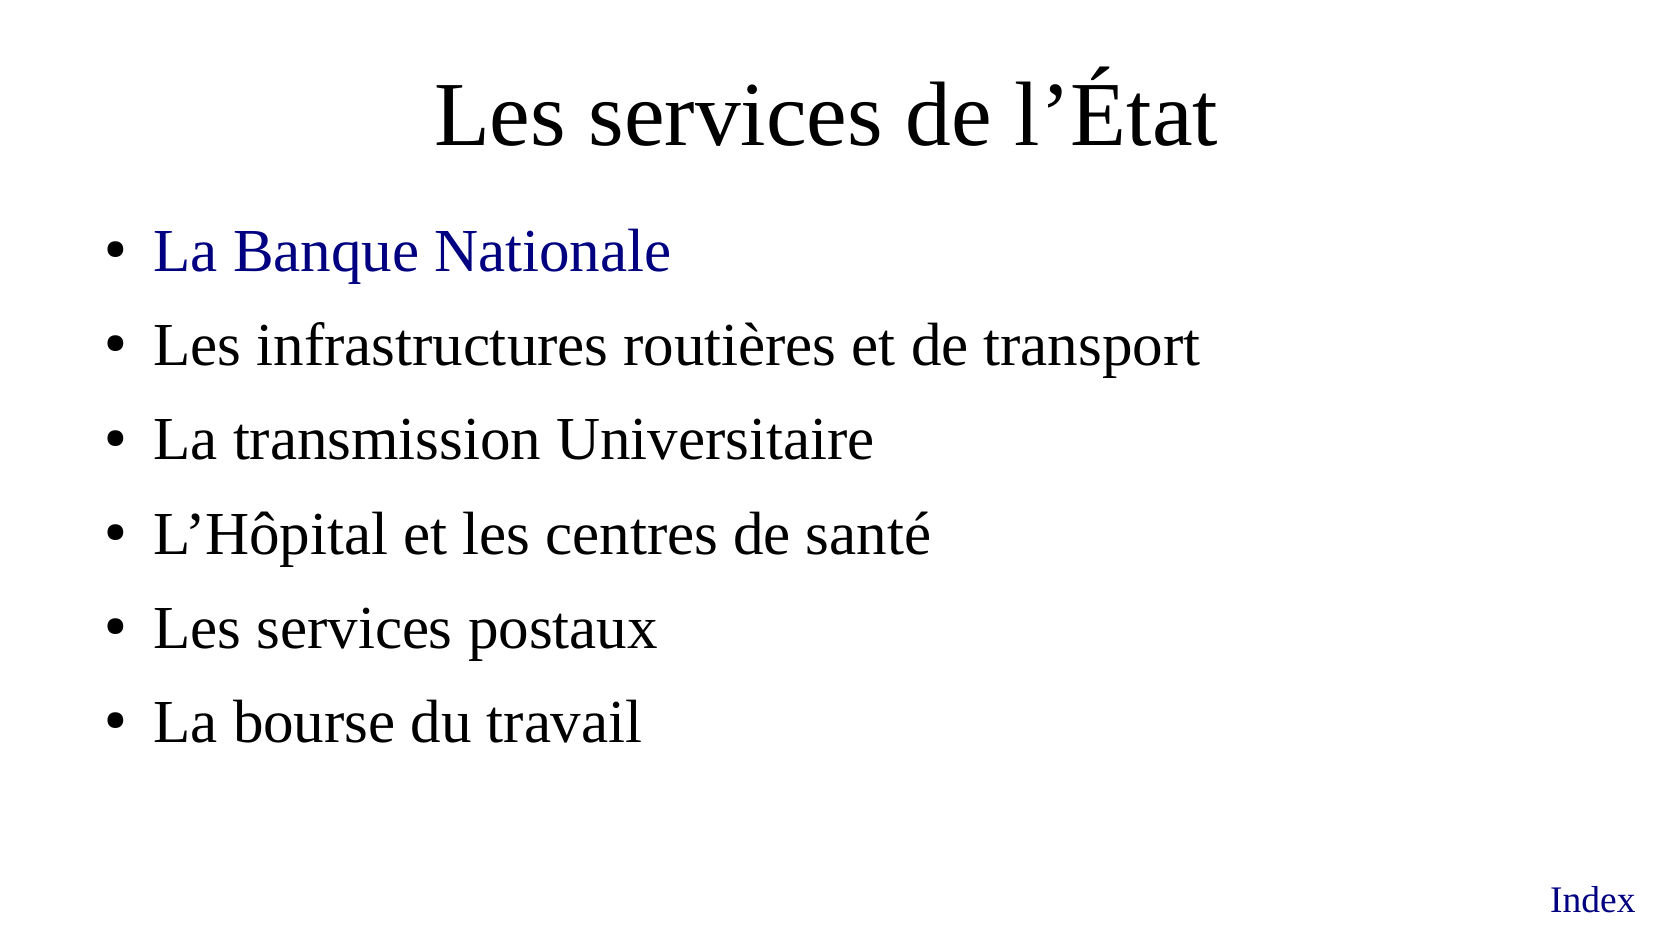

# Les services de l’État
La Banque Nationale
Les infrastructures routières et de transport
La transmission Universitaire
L’Hôpital et les centres de santé
Les services postaux
La bourse du travail